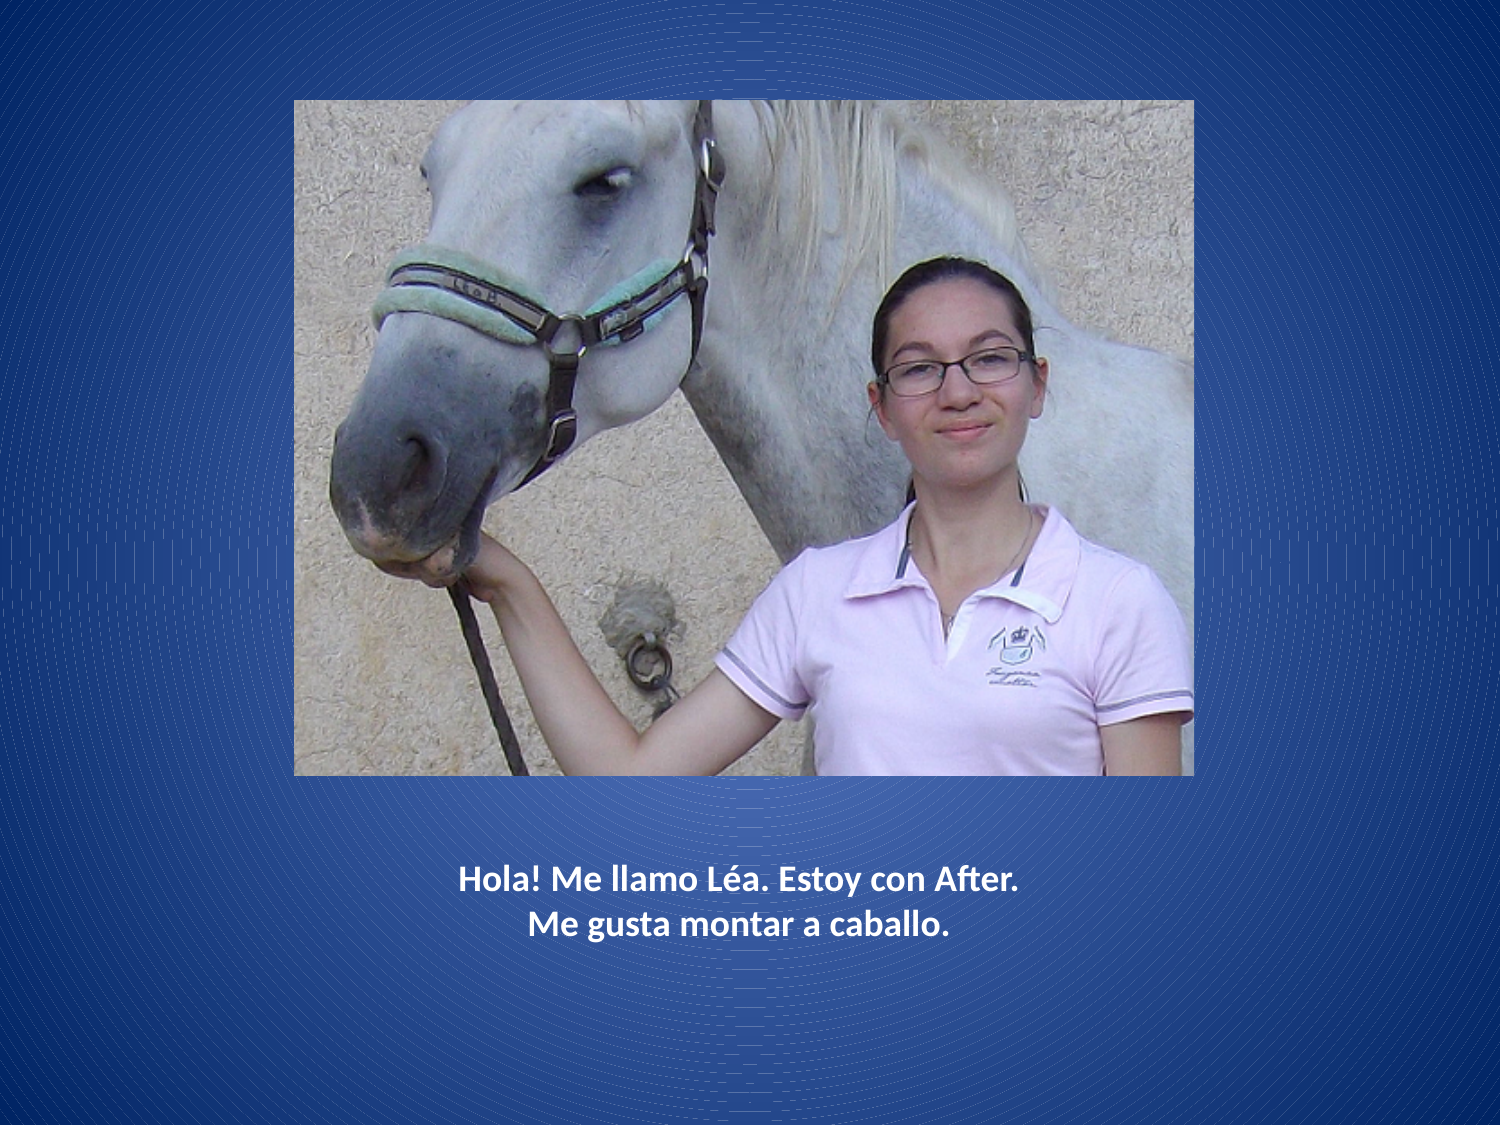

# Hola! Me llamo Léa. Estoy con After. Me gusta montar a caballo.